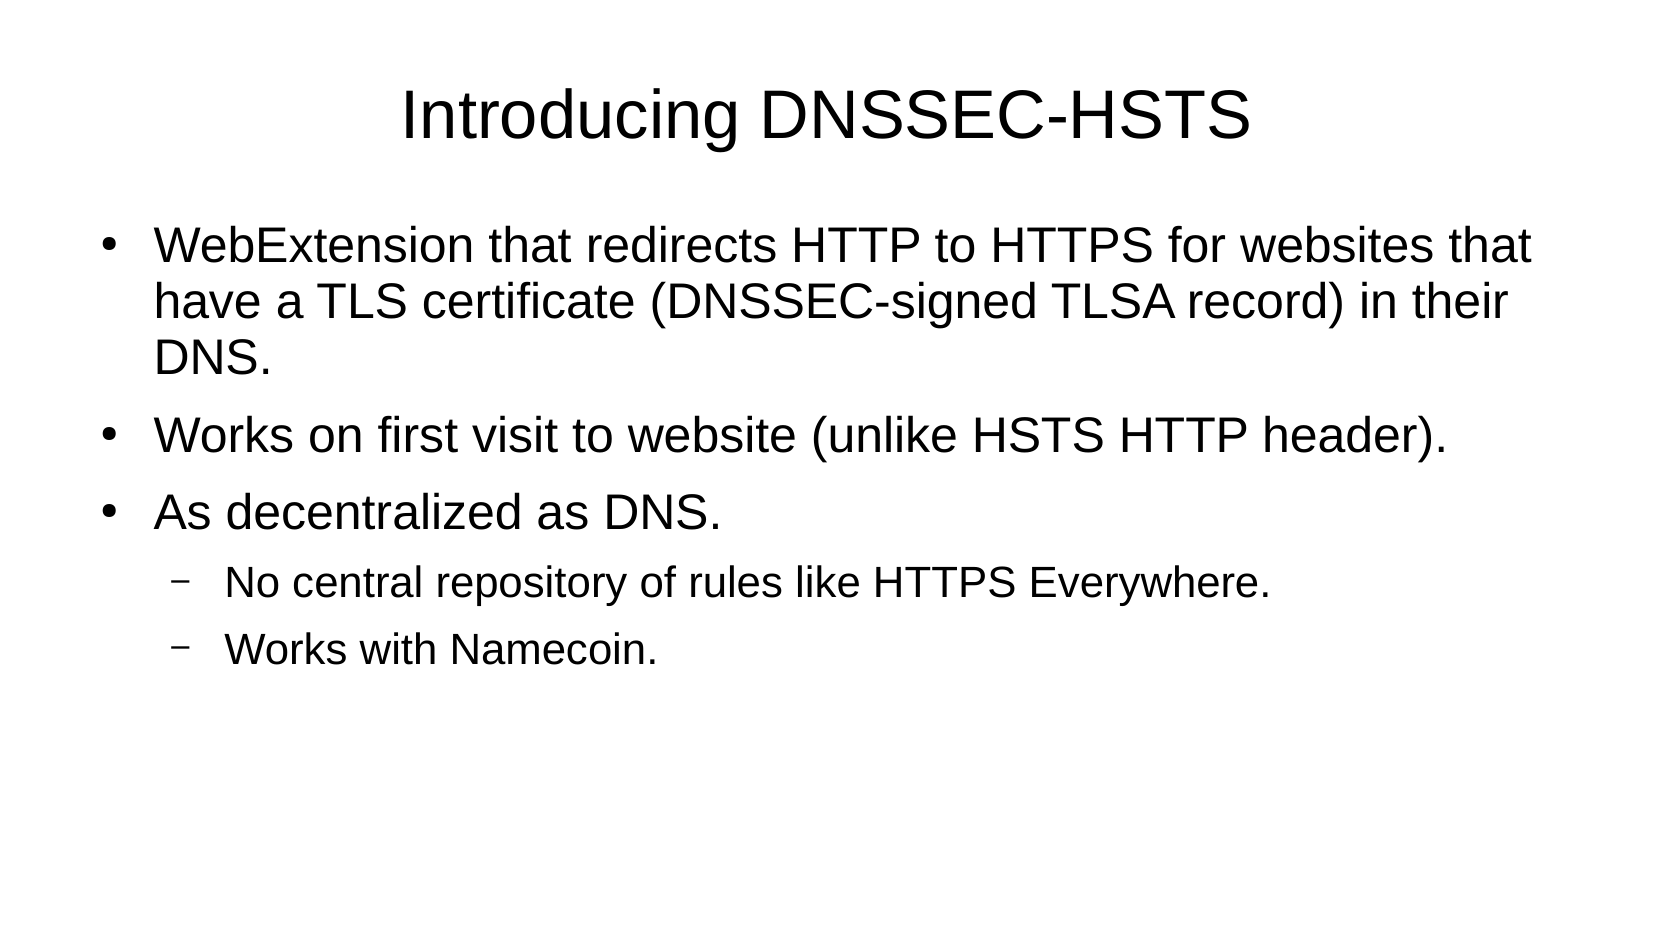

# Introducing DNSSEC-HSTS
WebExtension that redirects HTTP to HTTPS for websites that have a TLS certificate (DNSSEC-signed TLSA record) in their DNS.
Works on first visit to website (unlike HSTS HTTP header).
As decentralized as DNS.
No central repository of rules like HTTPS Everywhere.
Works with Namecoin.